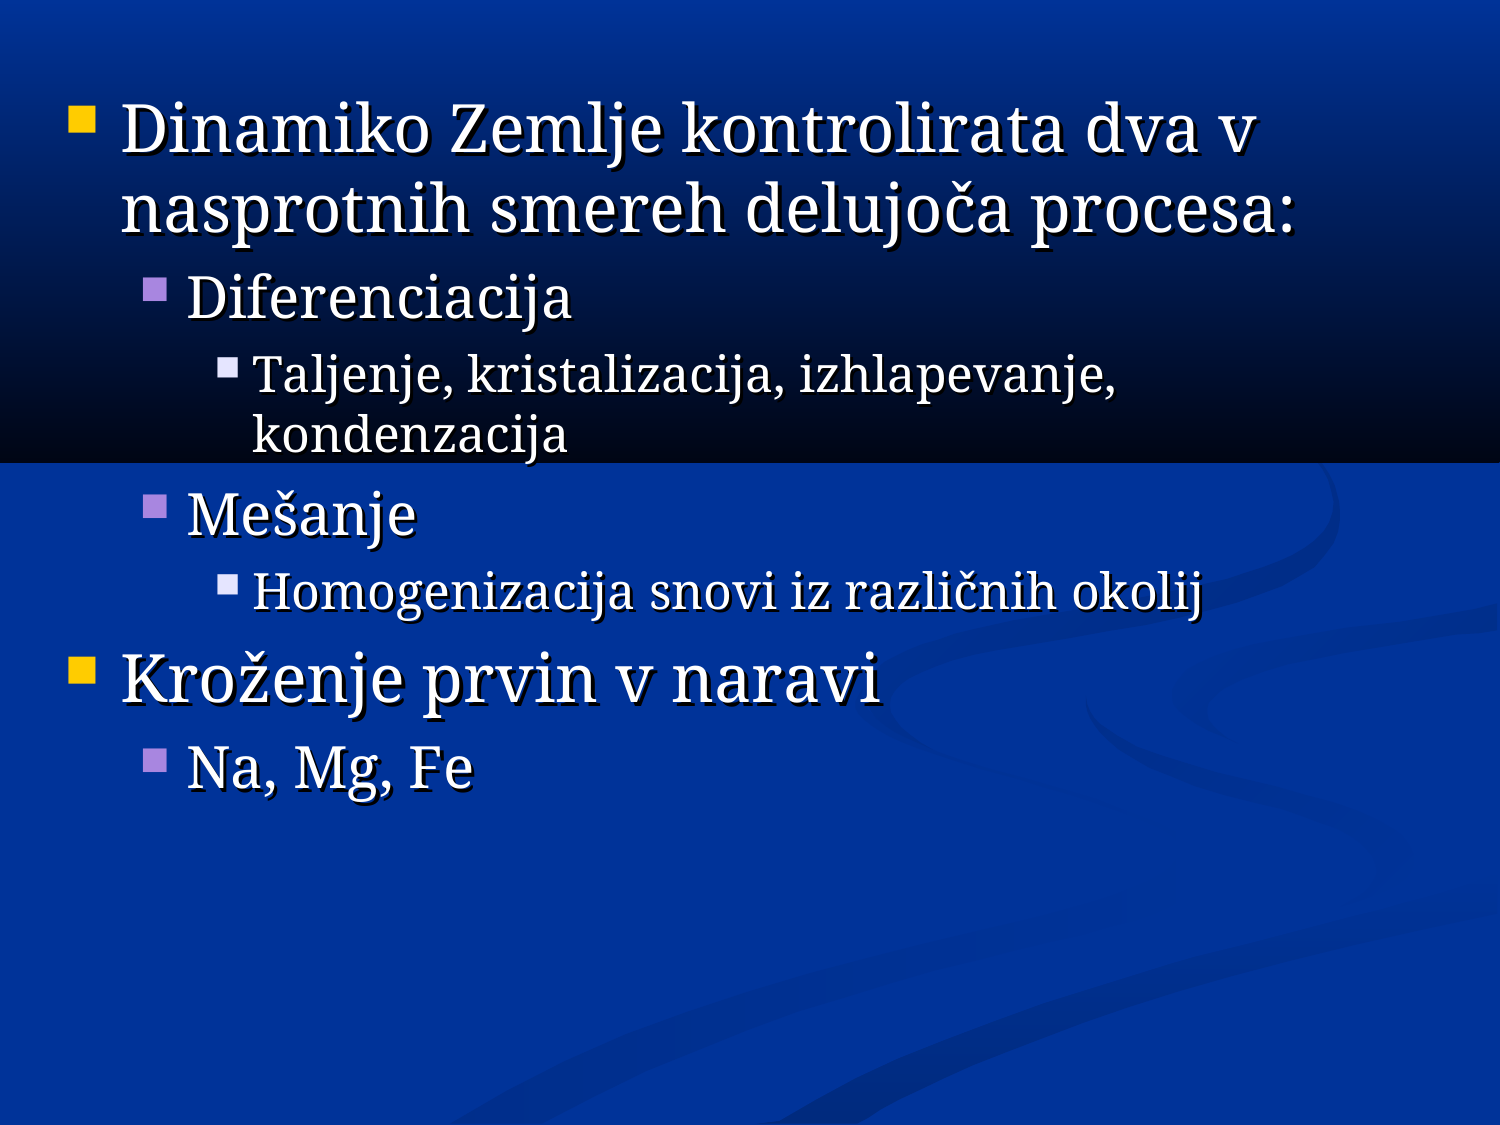

# Dinamiko Zemlje kontrolirata dva v nasprotnih smereh delujoča procesa:
Diferenciacija
Taljenje, kristalizacija, izhlapevanje, kondenzacija
Mešanje
Homogenizacija snovi iz različnih okolij
Kroženje prvin v naravi
Na, Mg, Fe